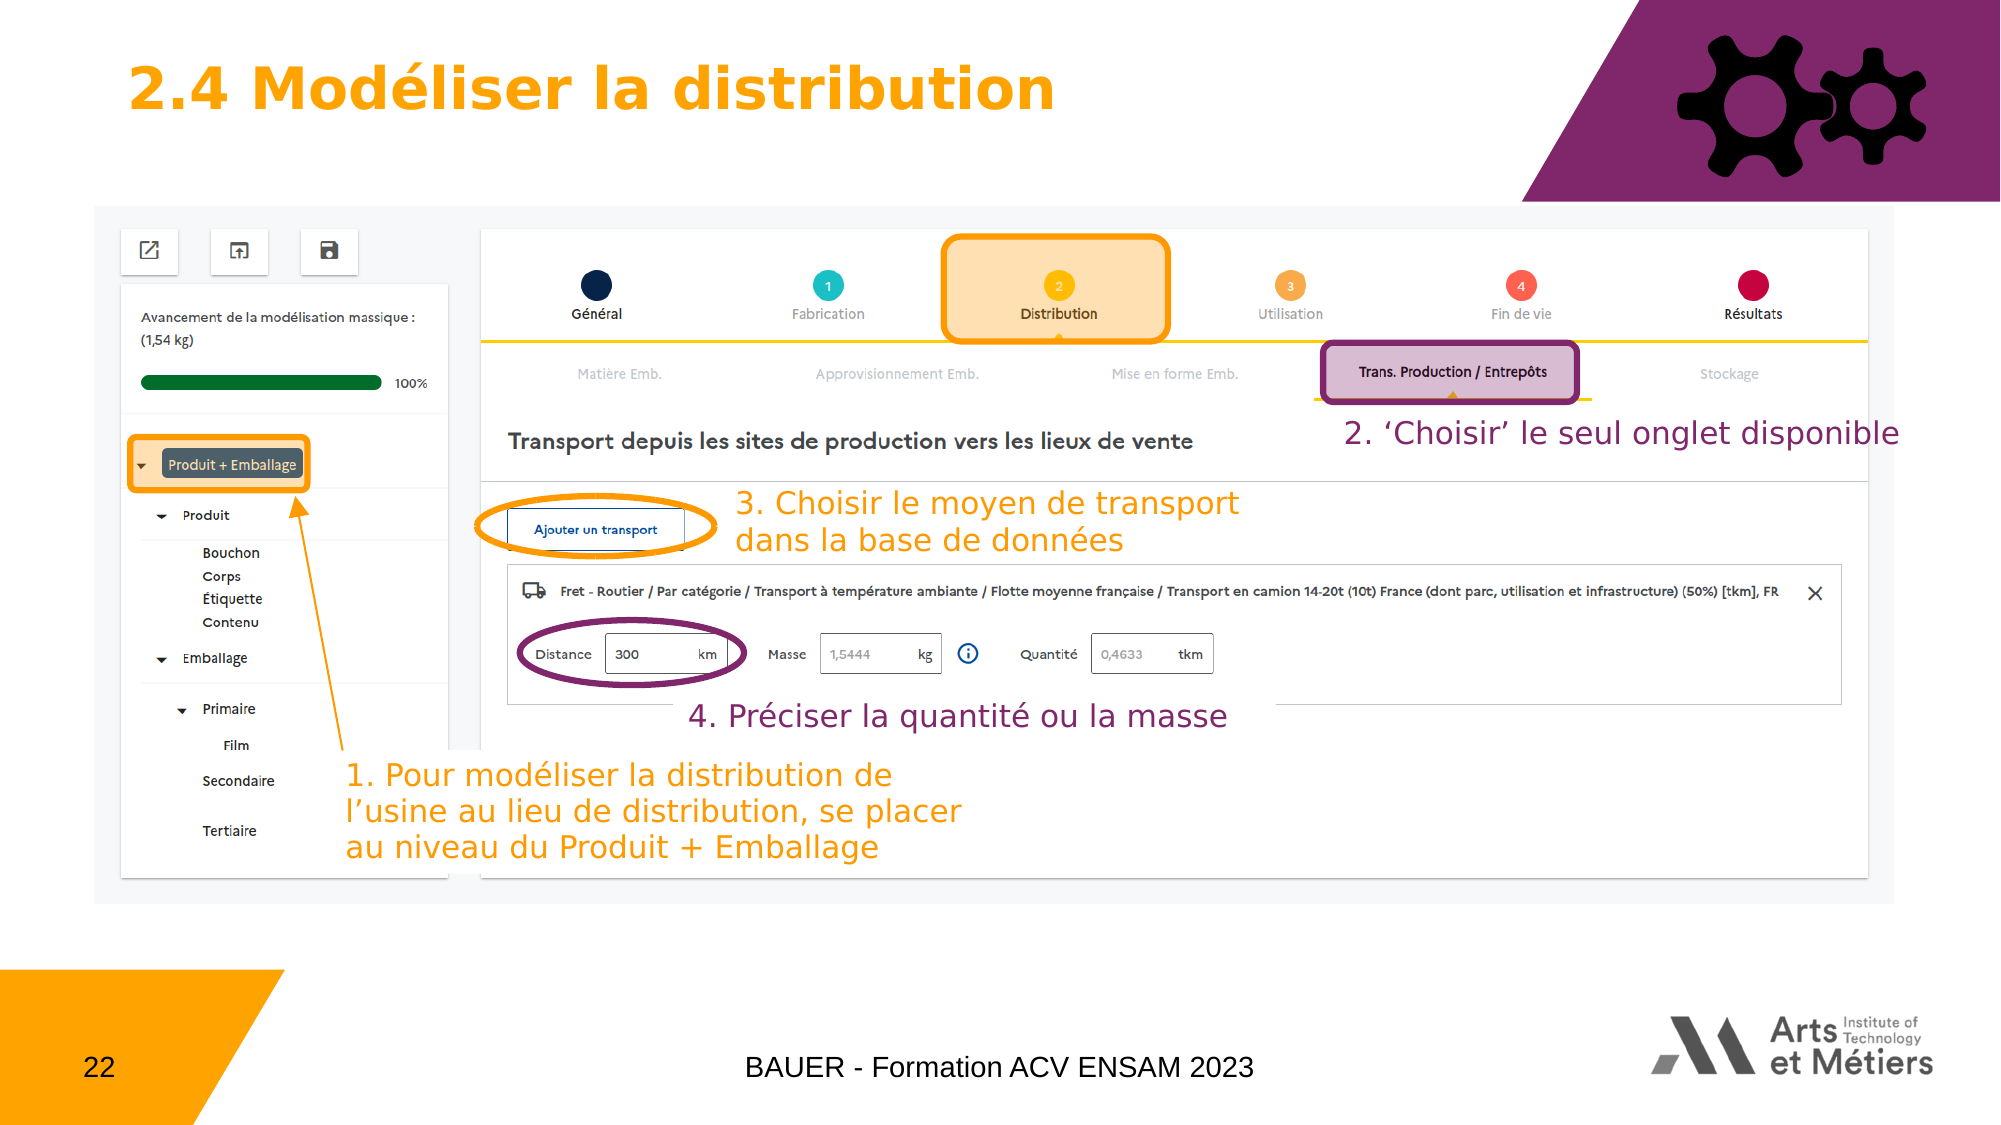

# 2.4 Modéliser la distribution
2. ‘Choisir’ le seul onglet disponible
1. Ajouter un ou plusieurs procédés de mise en forme pour chaque matière de la sous-partie
3. Choisir le moyen de transport dans la base de données
4. Préciser la quantité ou la masse
1. Pour modéliser la distribution de l’usine au lieu de distribution, se placer au niveau du Produit + Emballage